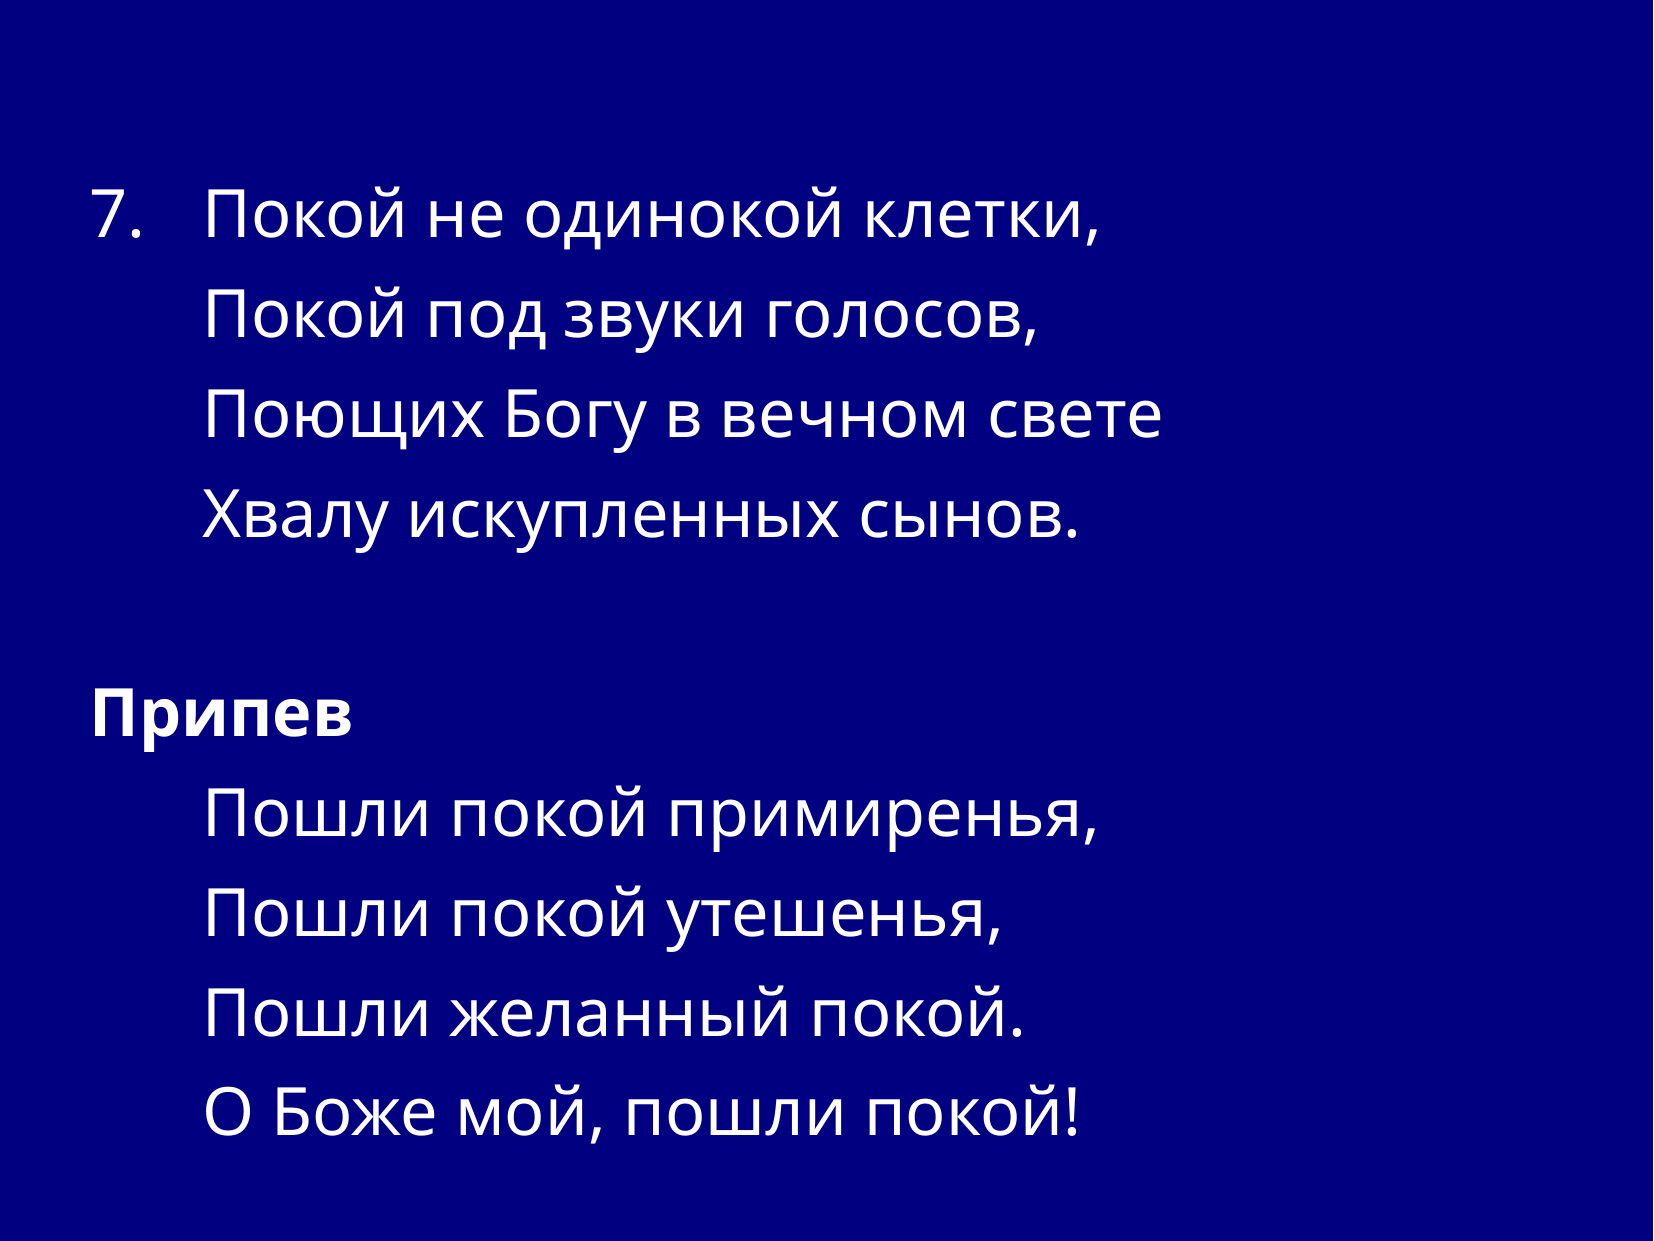

7.	Покой не одинокой клетки,
	Покой под звуки голосов,
	Поющих Богу в вечном свете
	Хвалу искупленных сынов.
Припев
	Пошли покой примиренья,
	Пошли покой утешенья,
	Пошли желанный покой.
	О Боже мой, пошли покой!